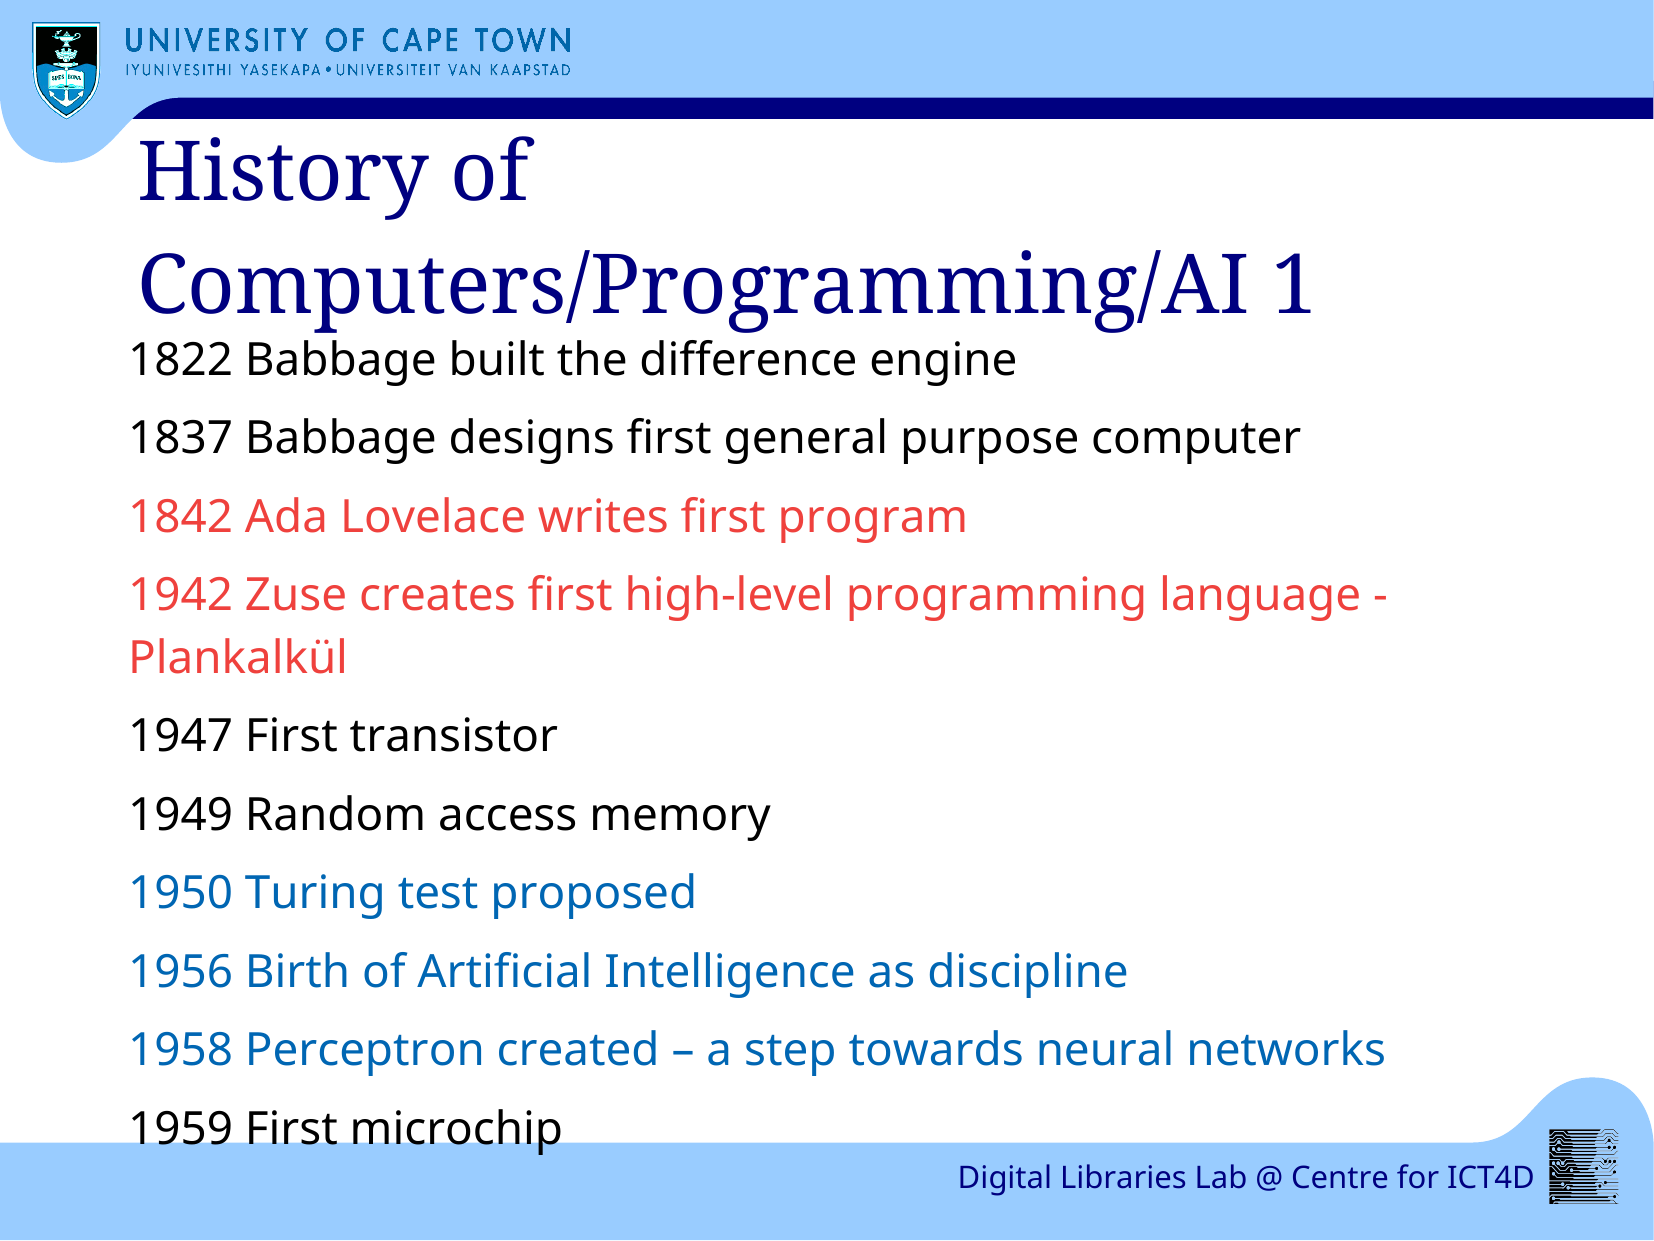

# History of Computers/Programming/AI 1
1822 Babbage built the difference engine
1837 Babbage designs first general purpose computer
1842 Ada Lovelace writes first program
1942 Zuse creates first high-level programming language - Plankalkül
1947 First transistor
1949 Random access memory
1950 Turing test proposed
1956 Birth of Artificial Intelligence as discipline
1958 Perceptron created – a step towards neural networks
1959 First microchip